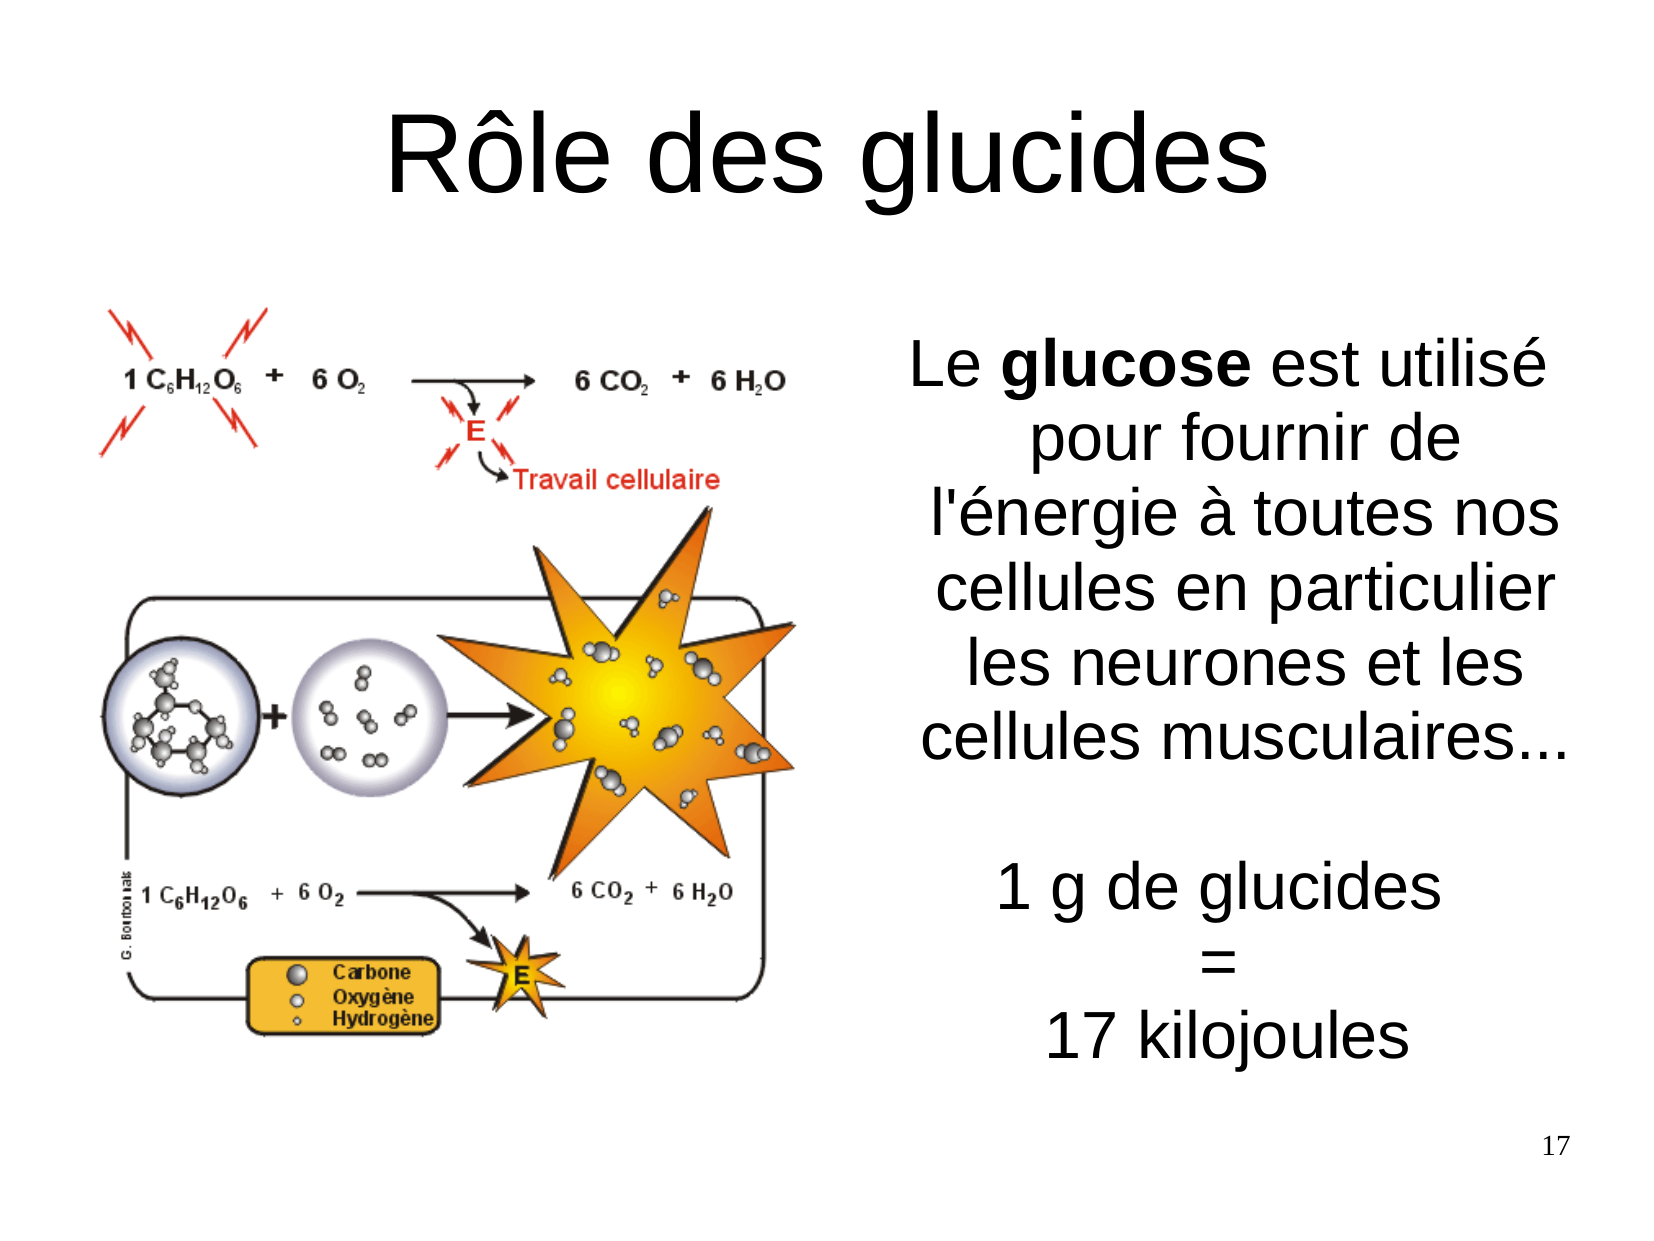

# Rôle des glucides
Le glucose est utilisé pour fournir de l'énergie à toutes nos cellules en particulier les neurones et les cellules musculaires...
1 g de glucides
=
17 kilojoules
17